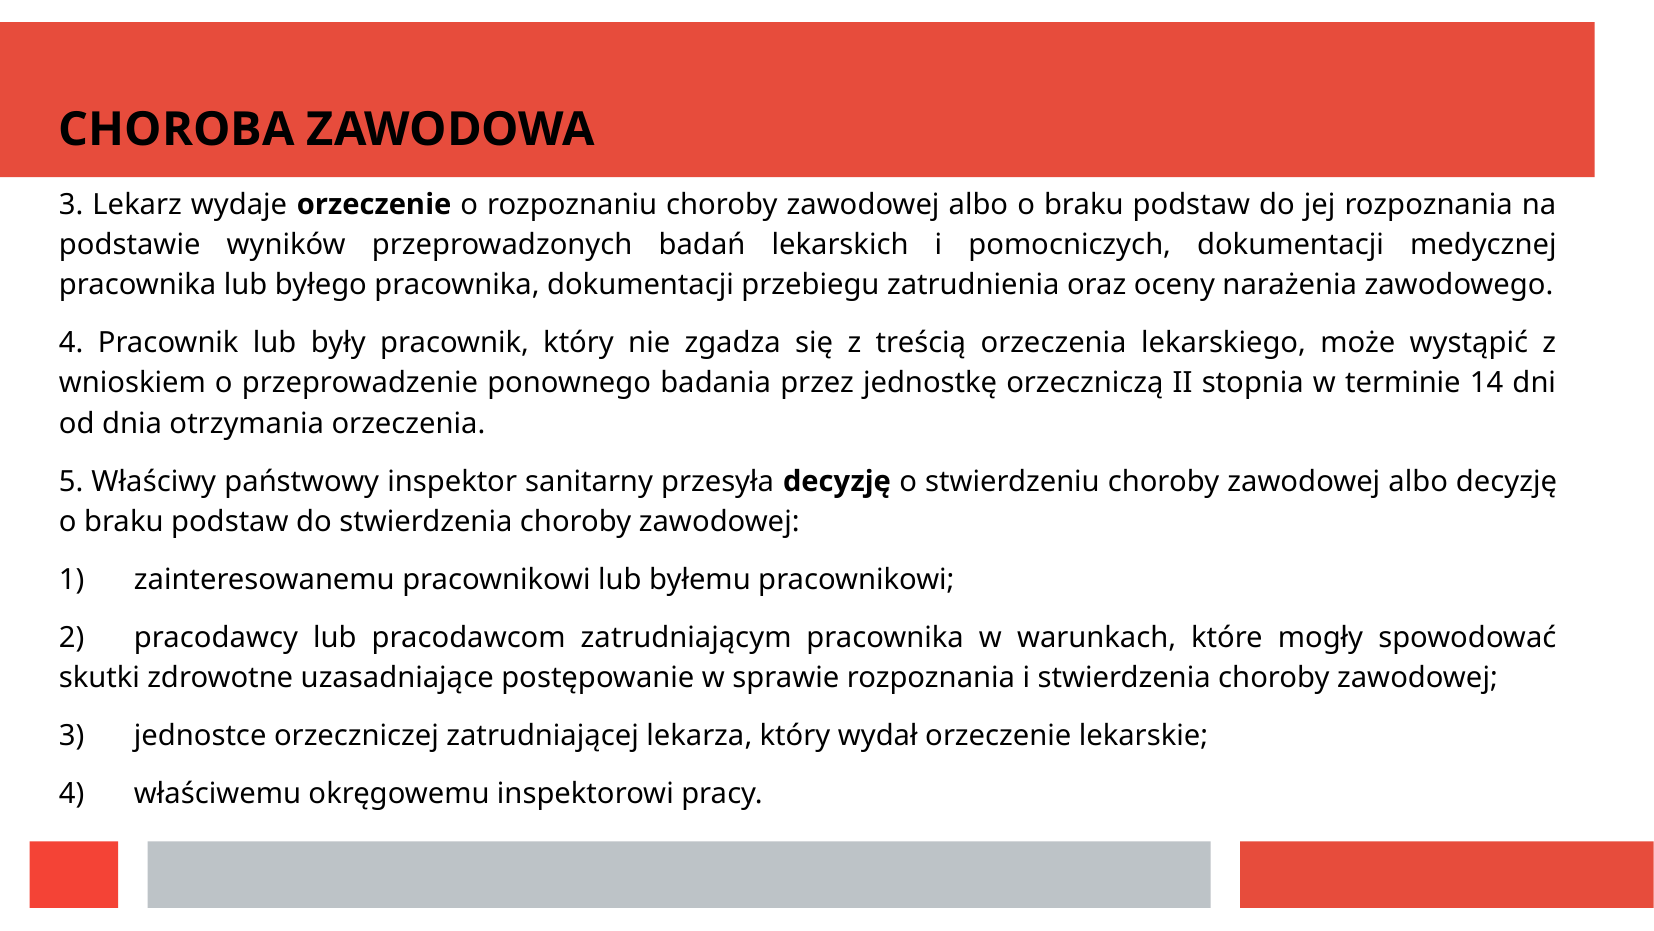

# CHOROBA ZAWODOWA
3. Lekarz wydaje orzeczenie o rozpoznaniu choroby zawodowej albo o braku podstaw do jej rozpoznania na podstawie wyników przeprowadzonych badań lekarskich i pomocniczych, dokumentacji medycznej pracownika lub byłego pracownika, dokumentacji przebiegu zatrudnienia oraz oceny narażenia zawodowego.
4. Pracownik lub były pracownik, który nie zgadza się z treścią orzeczenia lekarskiego, może wystąpić z wnioskiem o przeprowadzenie ponownego badania przez jednostkę orzeczniczą II stopnia w terminie 14 dni od dnia otrzymania orzeczenia.
5. Właściwy państwowy inspektor sanitarny przesyła decyzję o stwierdzeniu choroby zawodowej albo decyzję o braku podstaw do stwierdzenia choroby zawodowej:
1)	zainteresowanemu pracownikowi lub byłemu pracownikowi;
2)	pracodawcy lub pracodawcom zatrudniającym pracownika w warunkach, które mogły spowodować skutki zdrowotne uzasadniające postępowanie w sprawie rozpoznania i stwierdzenia choroby zawodowej;
3)	jednostce orzeczniczej zatrudniającej lekarza, który wydał orzeczenie lekarskie;
4)	właściwemu okręgowemu inspektorowi pracy.